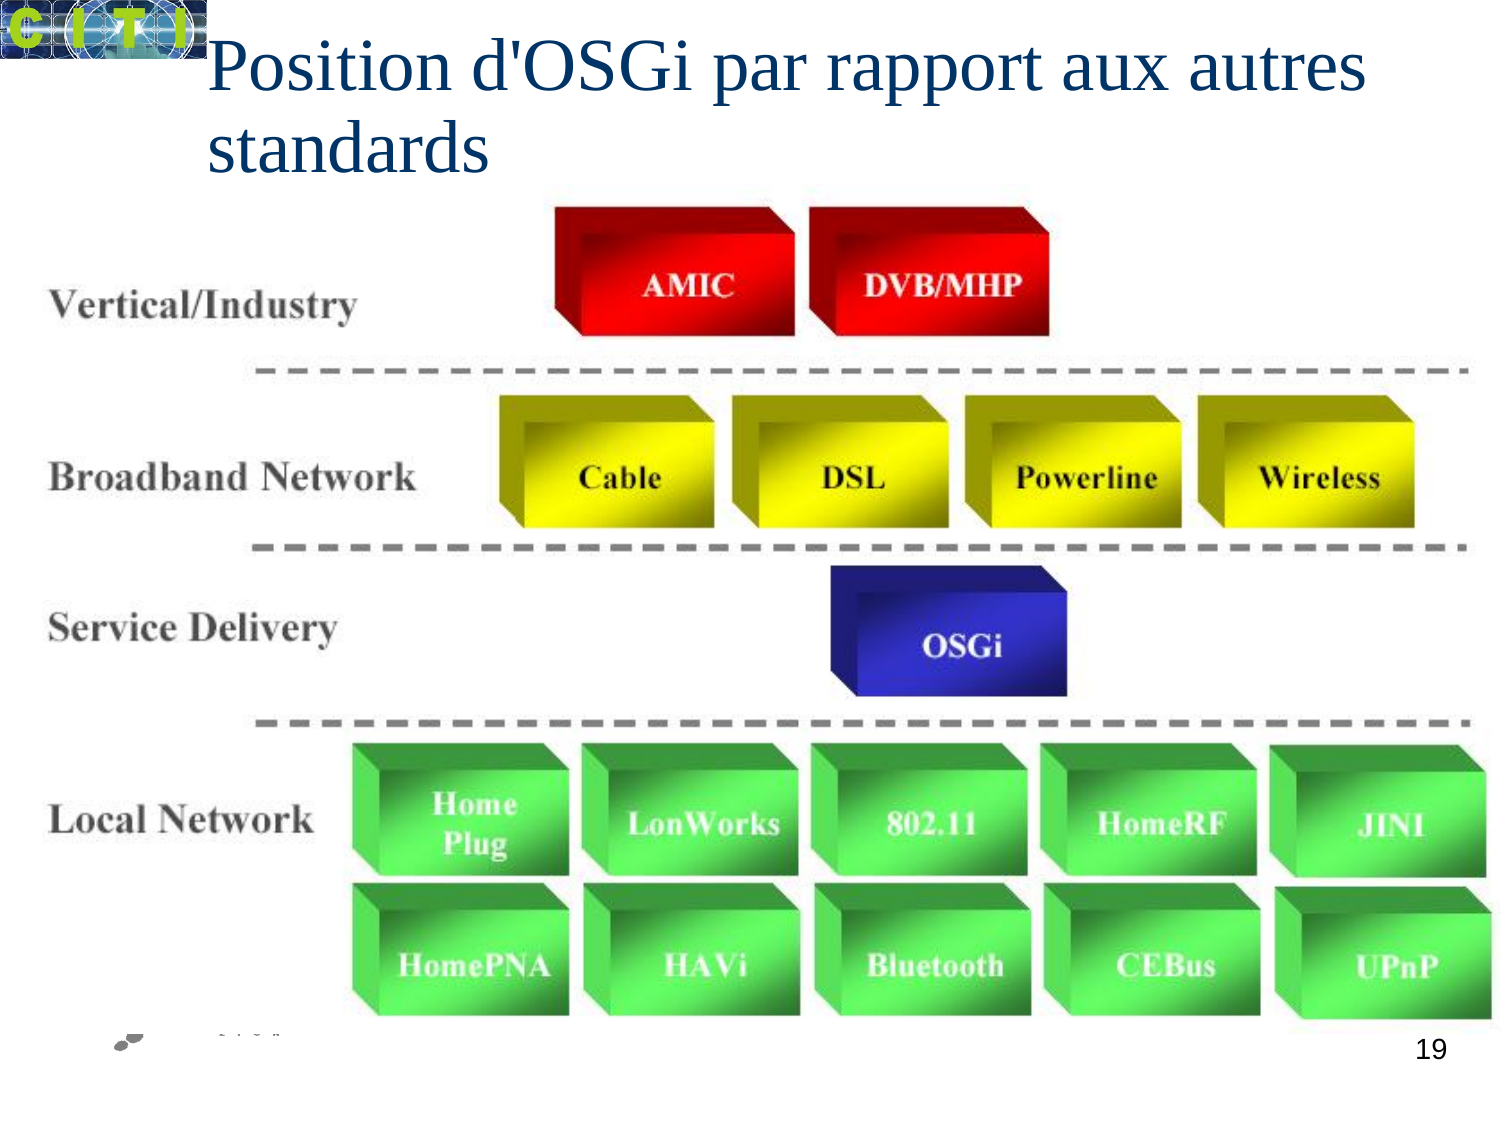

# Position d'OSGi par rapport aux autres standards
19